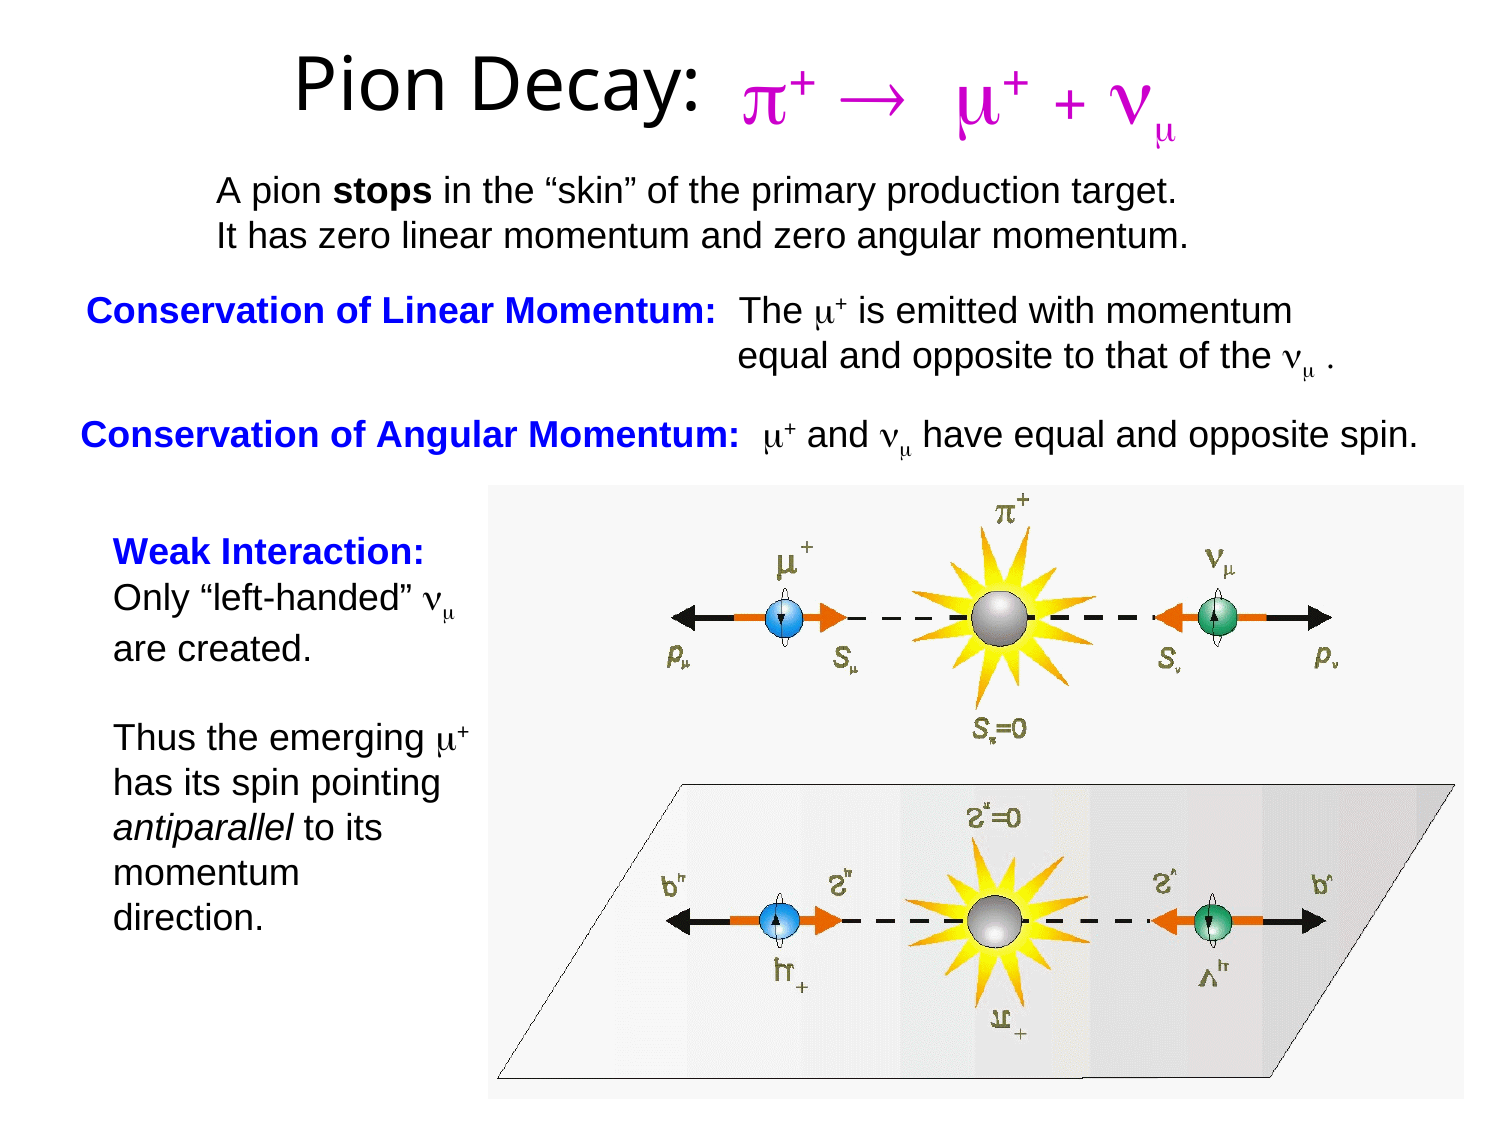

Pion Decay:
+  + + 
A pion stops in the “skin” of the primary production target.
It has zero linear momentum and zero angular momentum.
Conservation of Linear Momentum: The + is emitted with momentum
equal and opposite to that of the  .
Conservation of Angular Momentum: + and  have equal and opposite spin.
Weak Interaction:
Only “left-handed” 
are created.
Thus the emerging +
has its spin pointing antiparallel to its
momentum
direction.